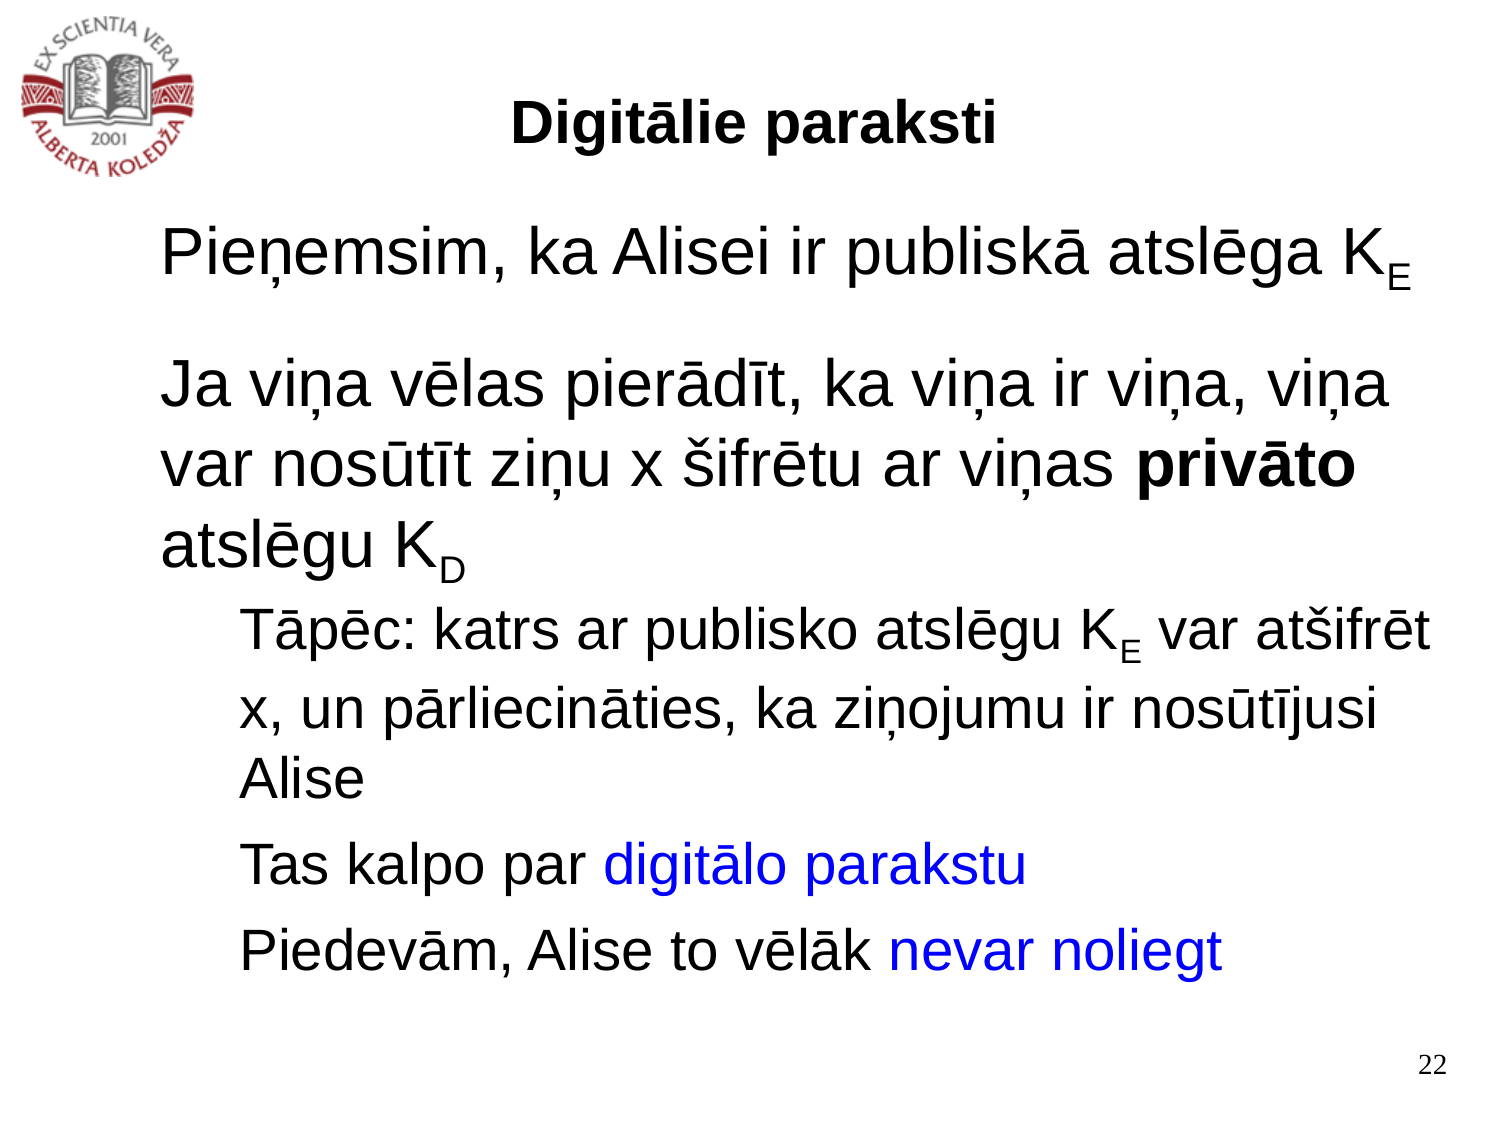

# Digitālie paraksti
Pieņemsim, ka Alisei ir publiskā atslēga KE
Ja viņa vēlas pierādīt, ka viņa ir viņa, viņa var nosūtīt ziņu x šifrētu ar viņas privāto atslēgu KD
Tāpēc: katrs ar publisko atslēgu KE var atšifrēt x, un pārliecināties, ka ziņojumu ir nosūtījusi Alise
Tas kalpo par digitālo parakstu
Piedevām, Alise to vēlāk nevar noliegt